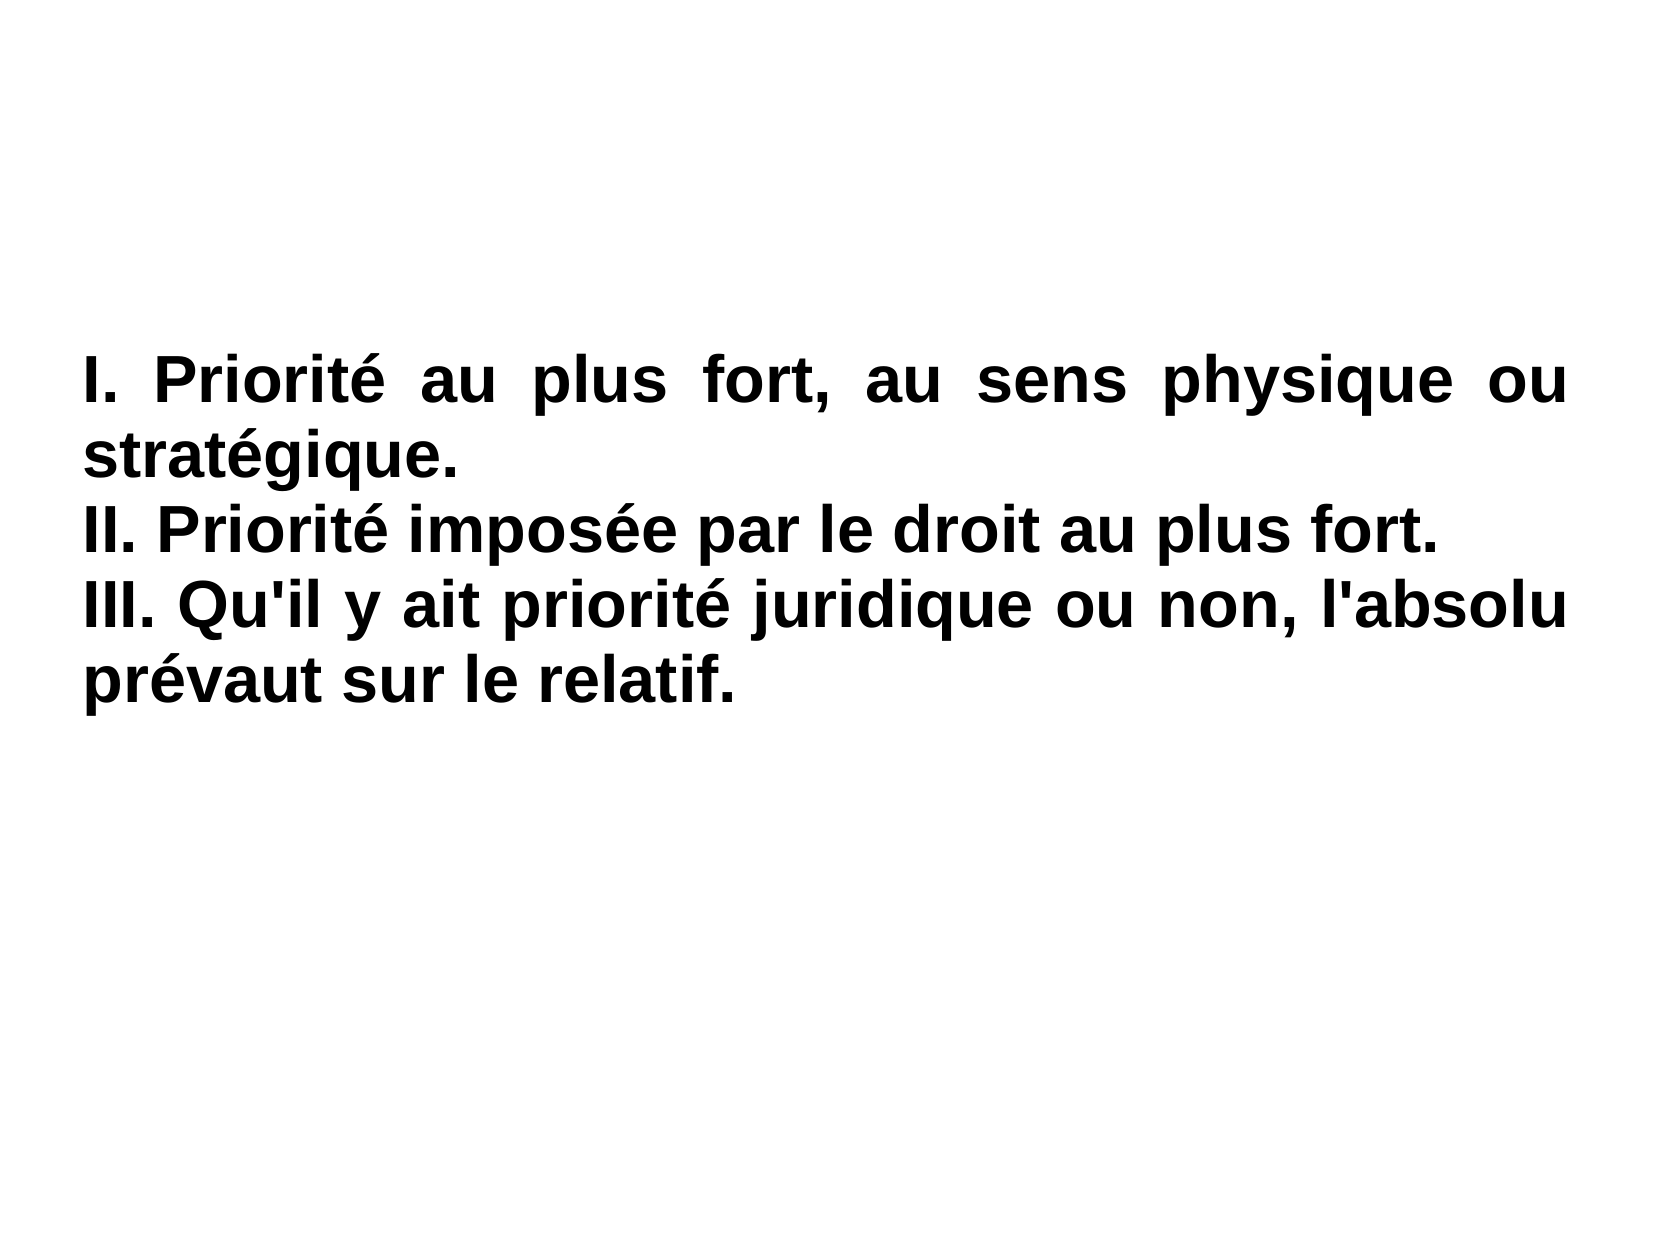

# I. Priorité au plus fort, au sens physique ou stratégique.
II. Priorité imposée par le droit au plus fort.
III. Qu'il y ait priorité juridique ou non, l'absolu prévaut sur le relatif.